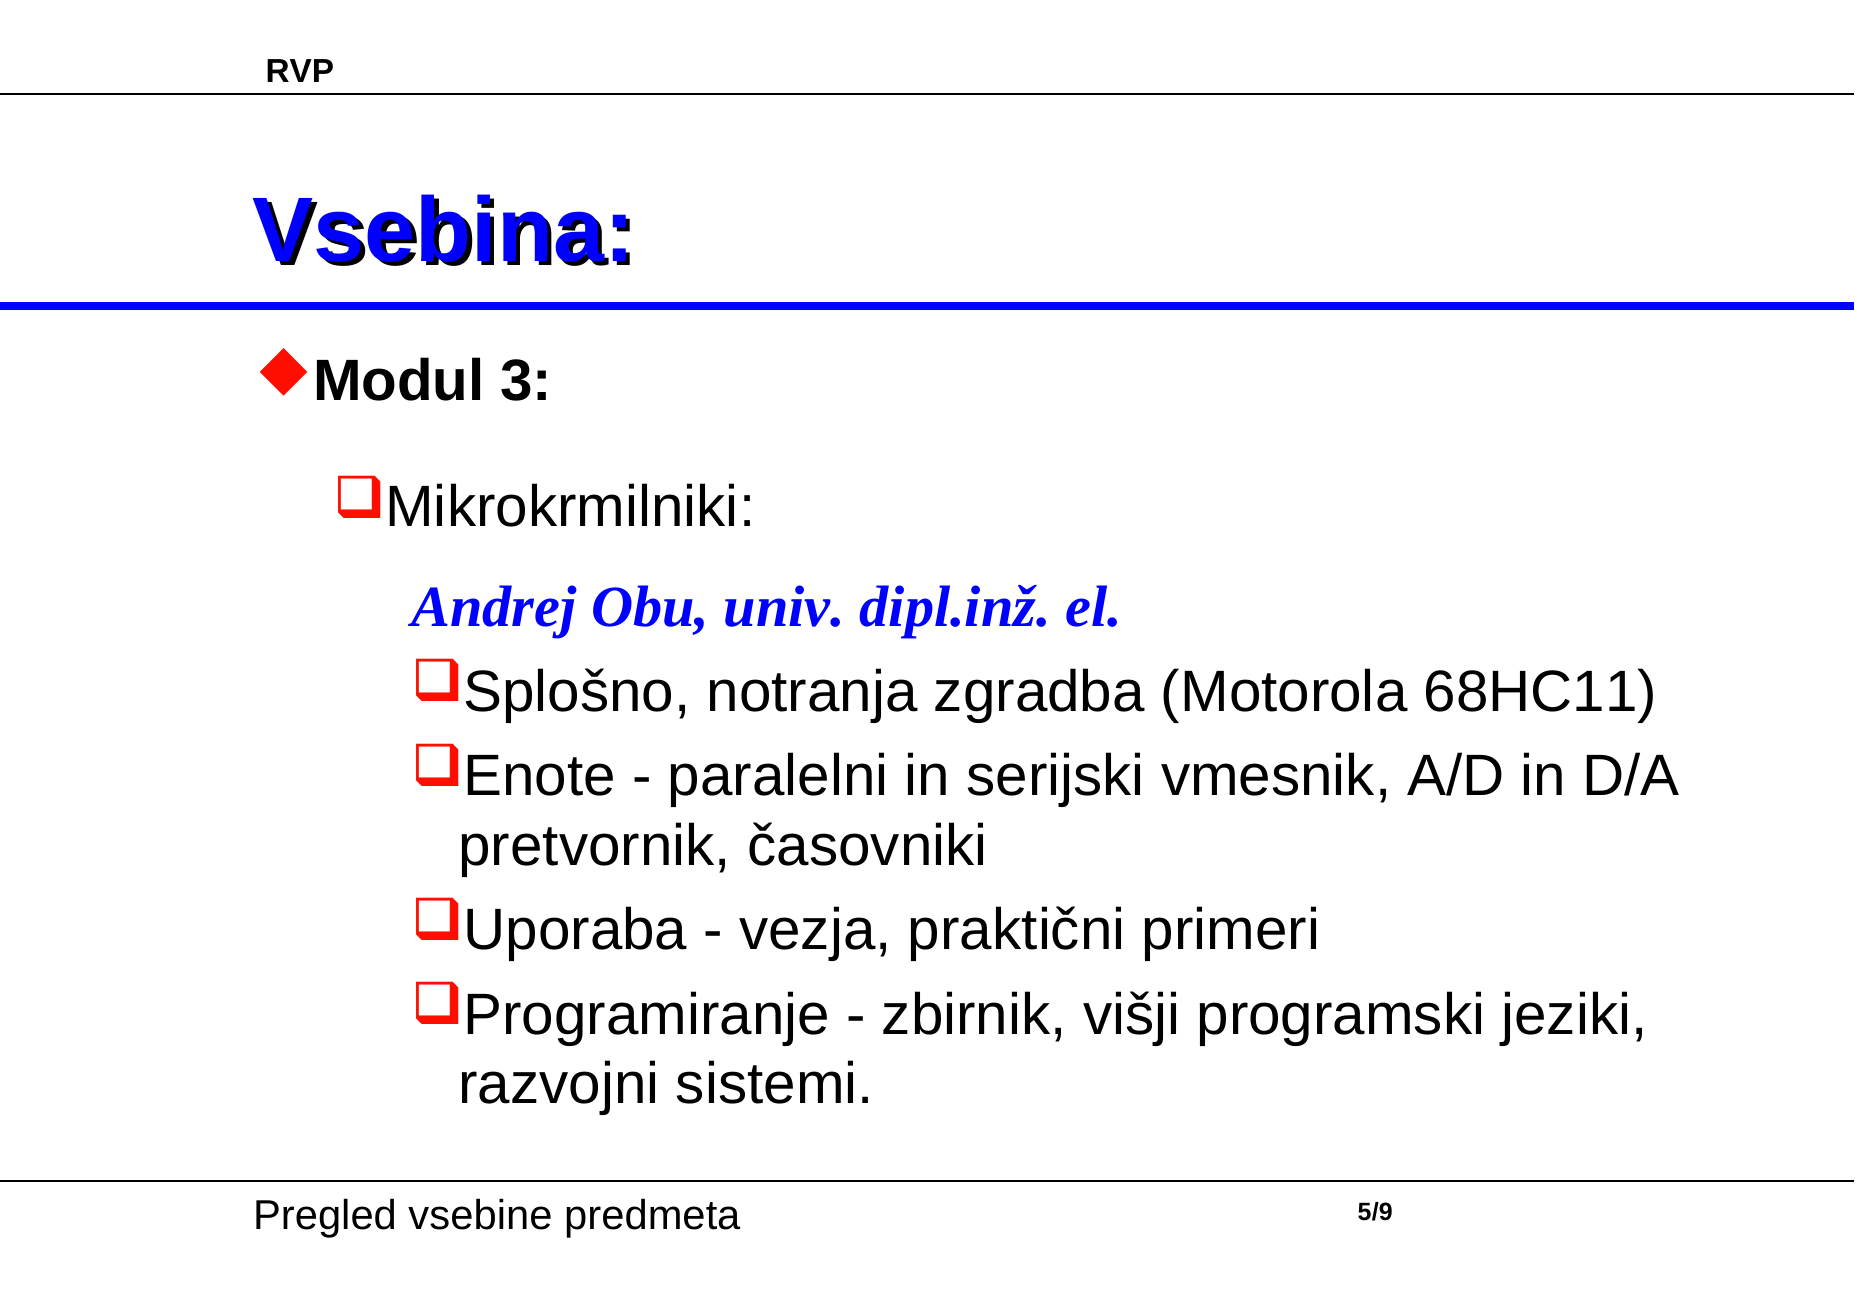

# Vsebina:
Modul 3:
Mikrokrmilniki:
Andrej Obu, univ. dipl.inž. el.
Splošno, notranja zgradba (Motorola 68HC11)
Enote - paralelni in serijski vmesnik, A/D in D/A pretvornik, časovniki
Uporaba - vezja, praktični primeri
Programiranje - zbirnik, višji programski jeziki,
razvojni sistemi.